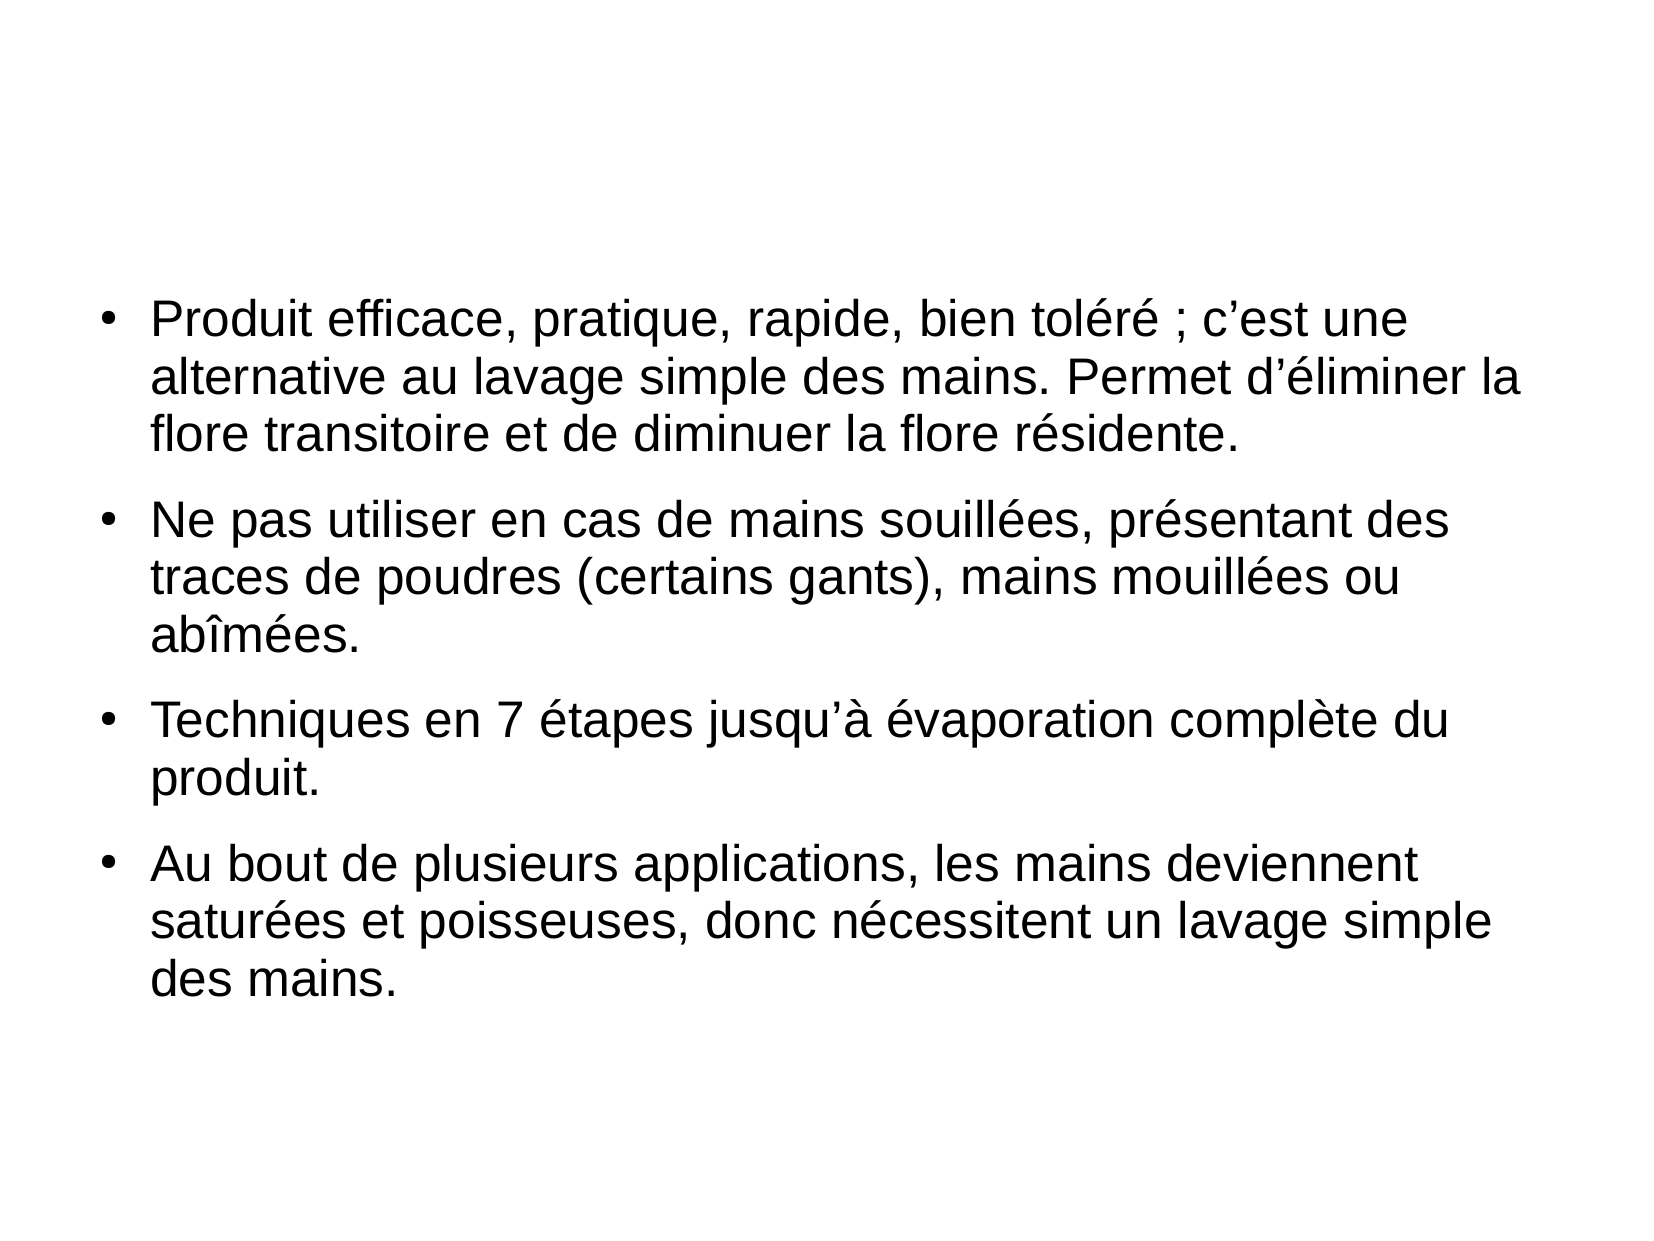

#
Produit efficace, pratique, rapide, bien toléré ; c’est une alternative au lavage simple des mains. Permet d’éliminer la flore transitoire et de diminuer la flore résidente.
Ne pas utiliser en cas de mains souillées, présentant des traces de poudres (certains gants), mains mouillées ou abîmées.
Techniques en 7 étapes jusqu’à évaporation complète du produit.
Au bout de plusieurs applications, les mains deviennent saturées et poisseuses, donc nécessitent un lavage simple des mains.